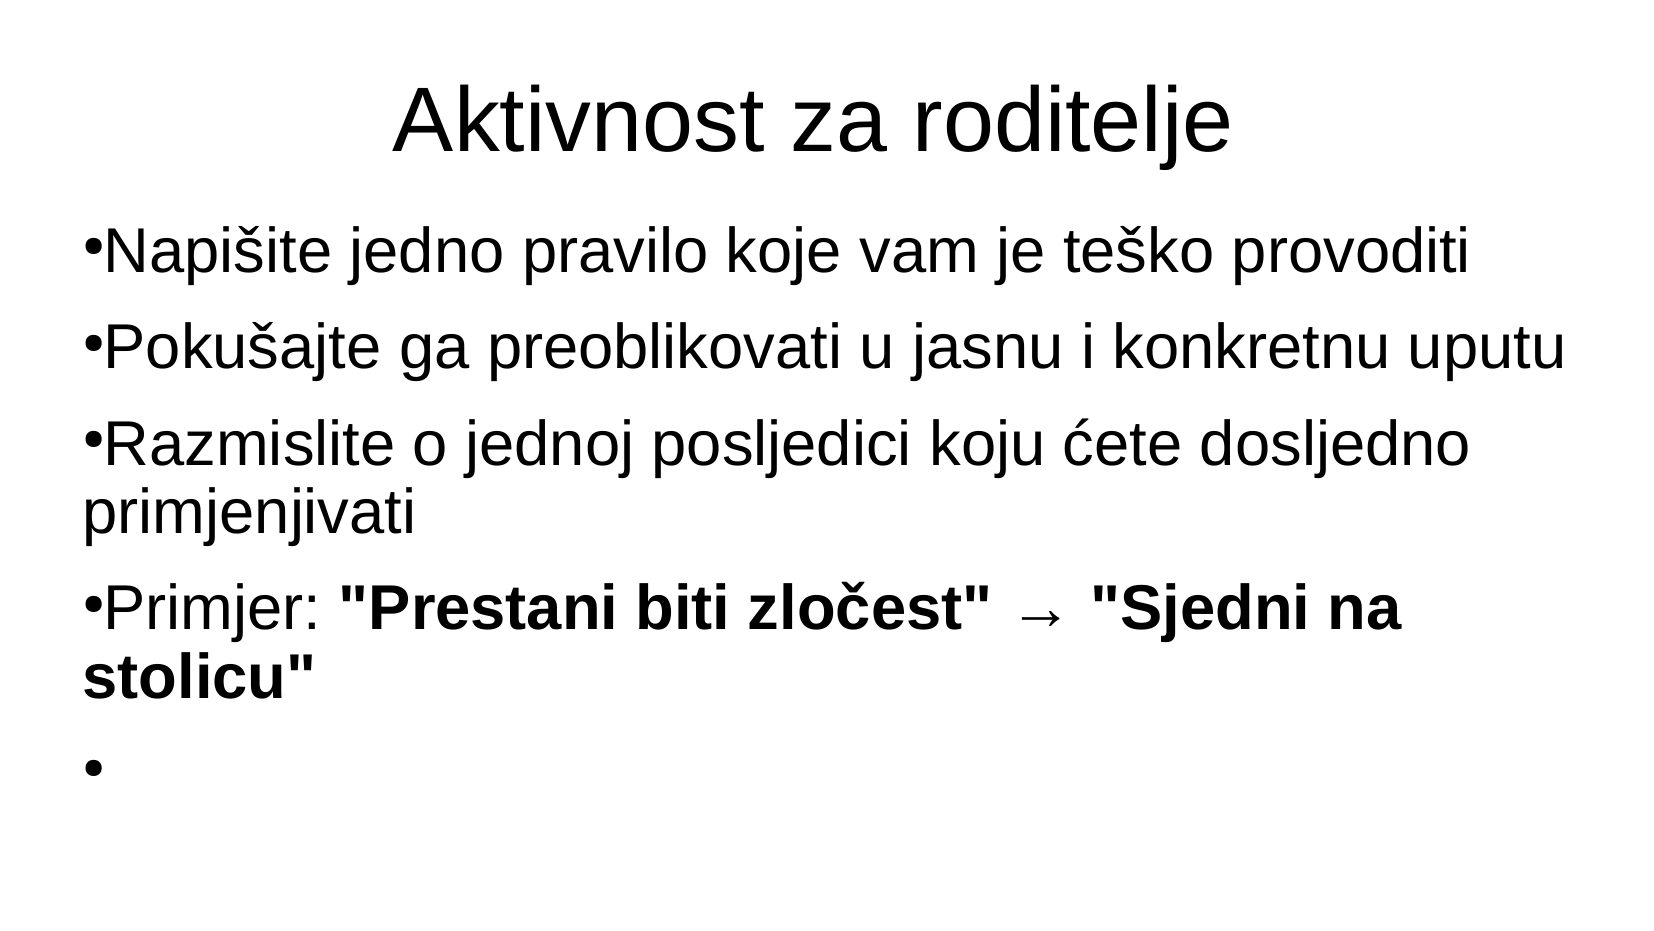

# Aktivnost za roditelje
Napišite jedno pravilo koje vam je teško provoditi
Pokušajte ga preoblikovati u jasnu i konkretnu uputu
Razmislite o jednoj posljedici koju ćete dosljedno primjenjivati
Primjer: "Prestani biti zločest" → "Sjedni na stolicu"